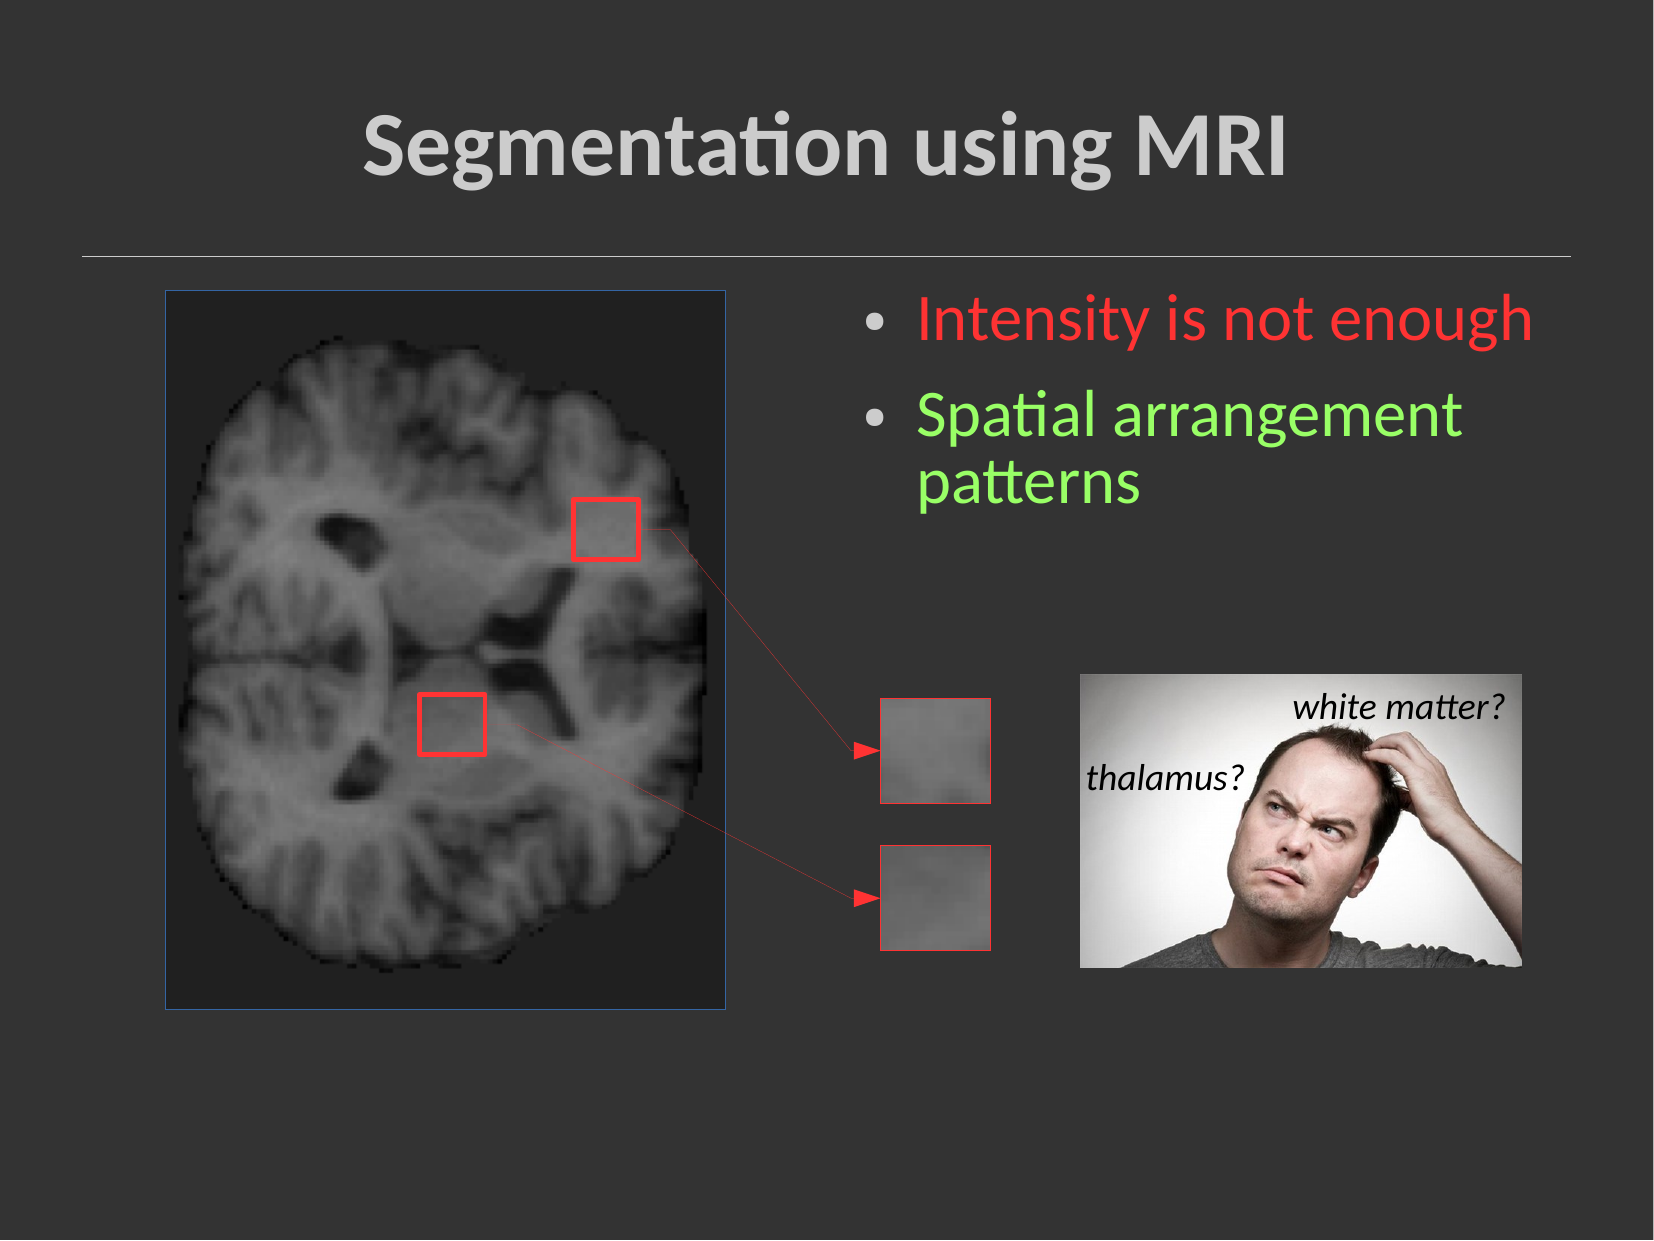

# Segmentation using MRI
Intensity is not enough
Spatial arrangement patterns
thalamus?
white matter?